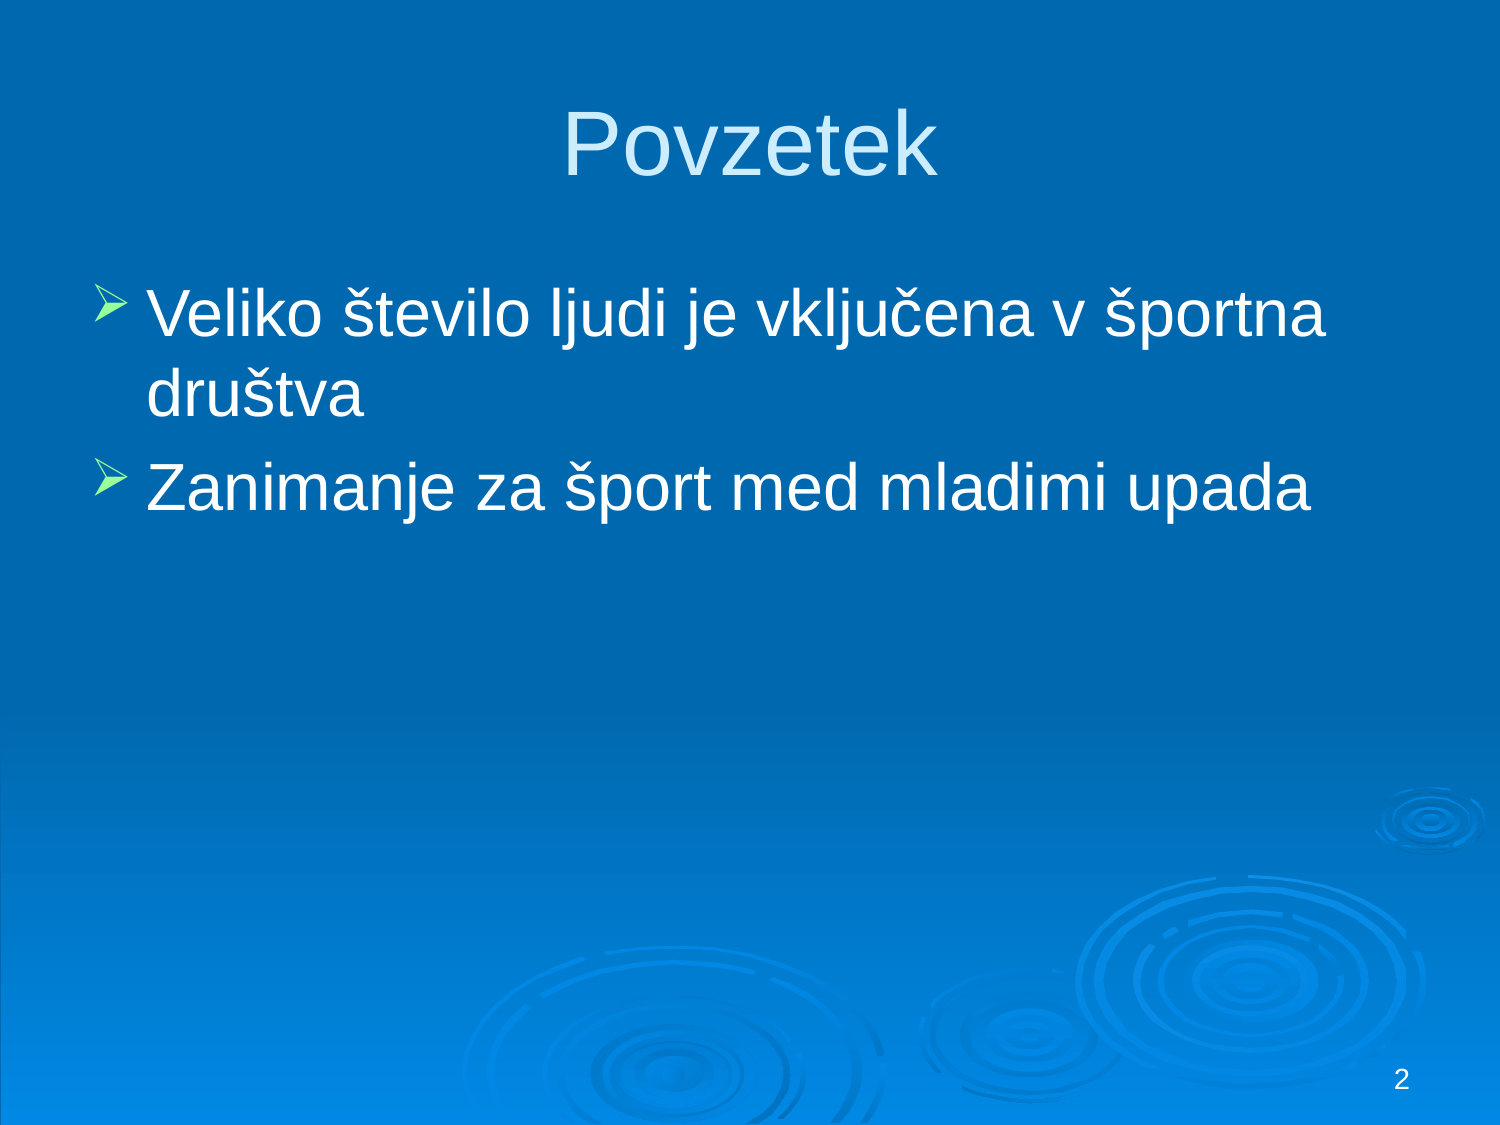

# Povzetek
Veliko število ljudi je vključena v športna društva
Zanimanje za šport med mladimi upada